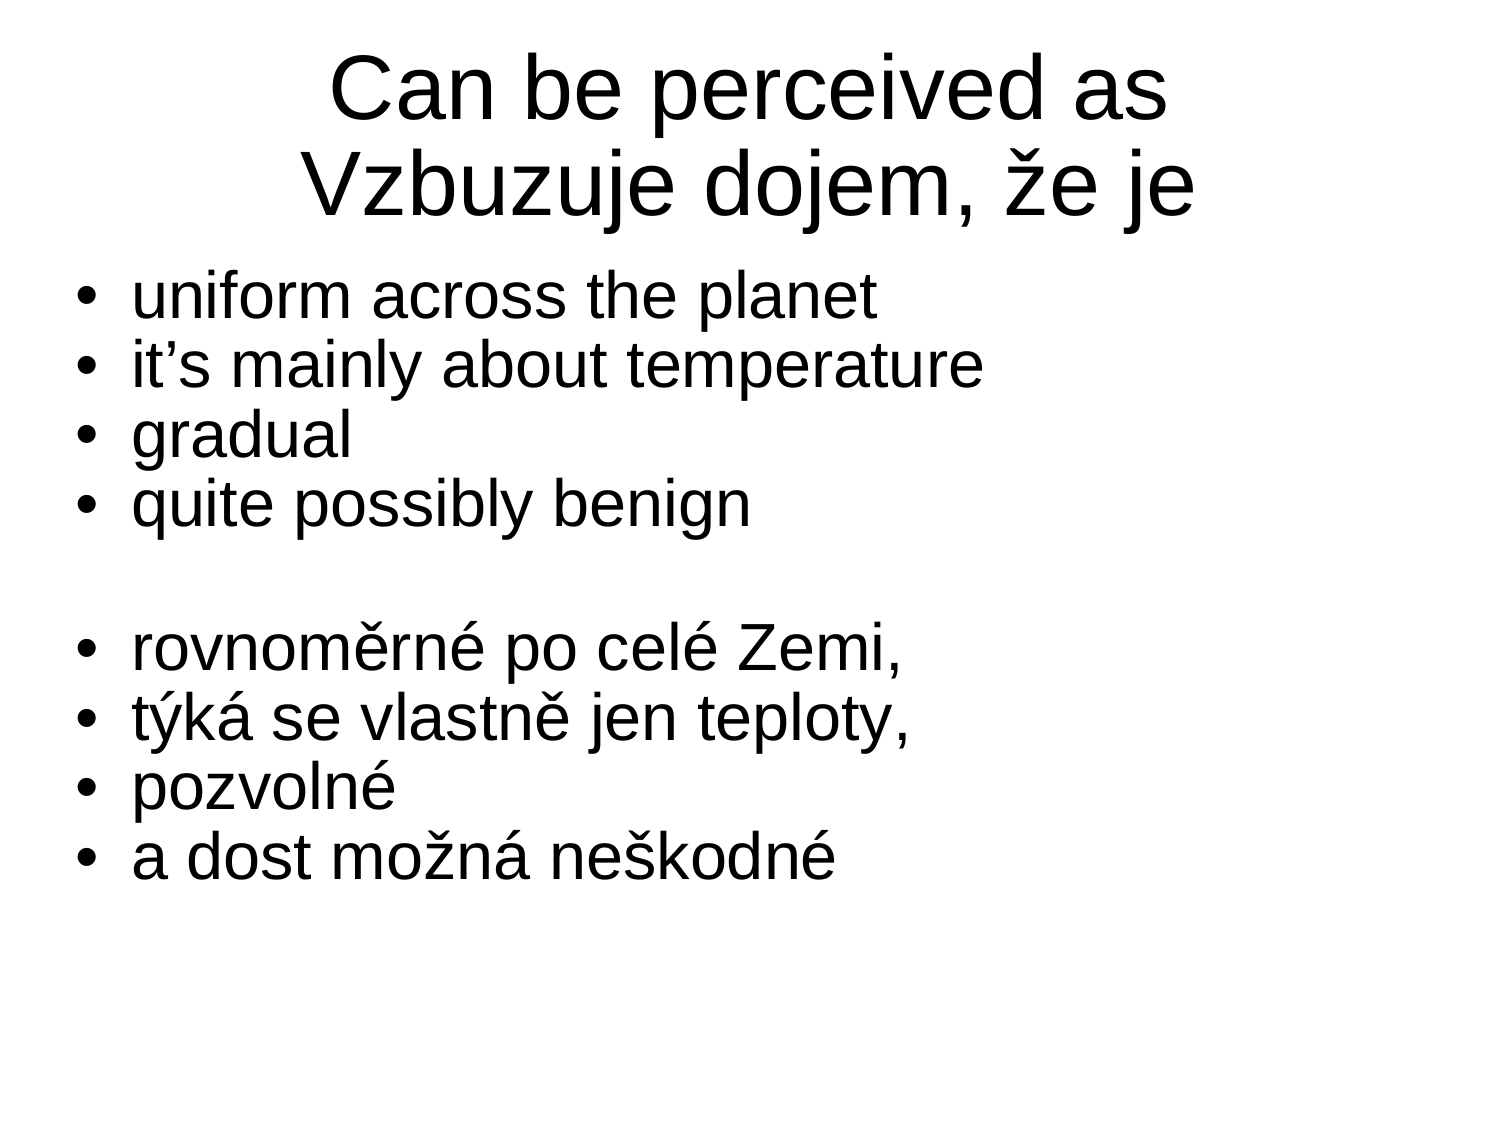

# Can be perceived as Vzbuzuje dojem, že je
uniform across the planet
it’s mainly about temperature
gradual
quite possibly benign
rovnoměrné po celé Zemi,
týká se vlastně jen teploty,
pozvolné
a dost možná neškodné